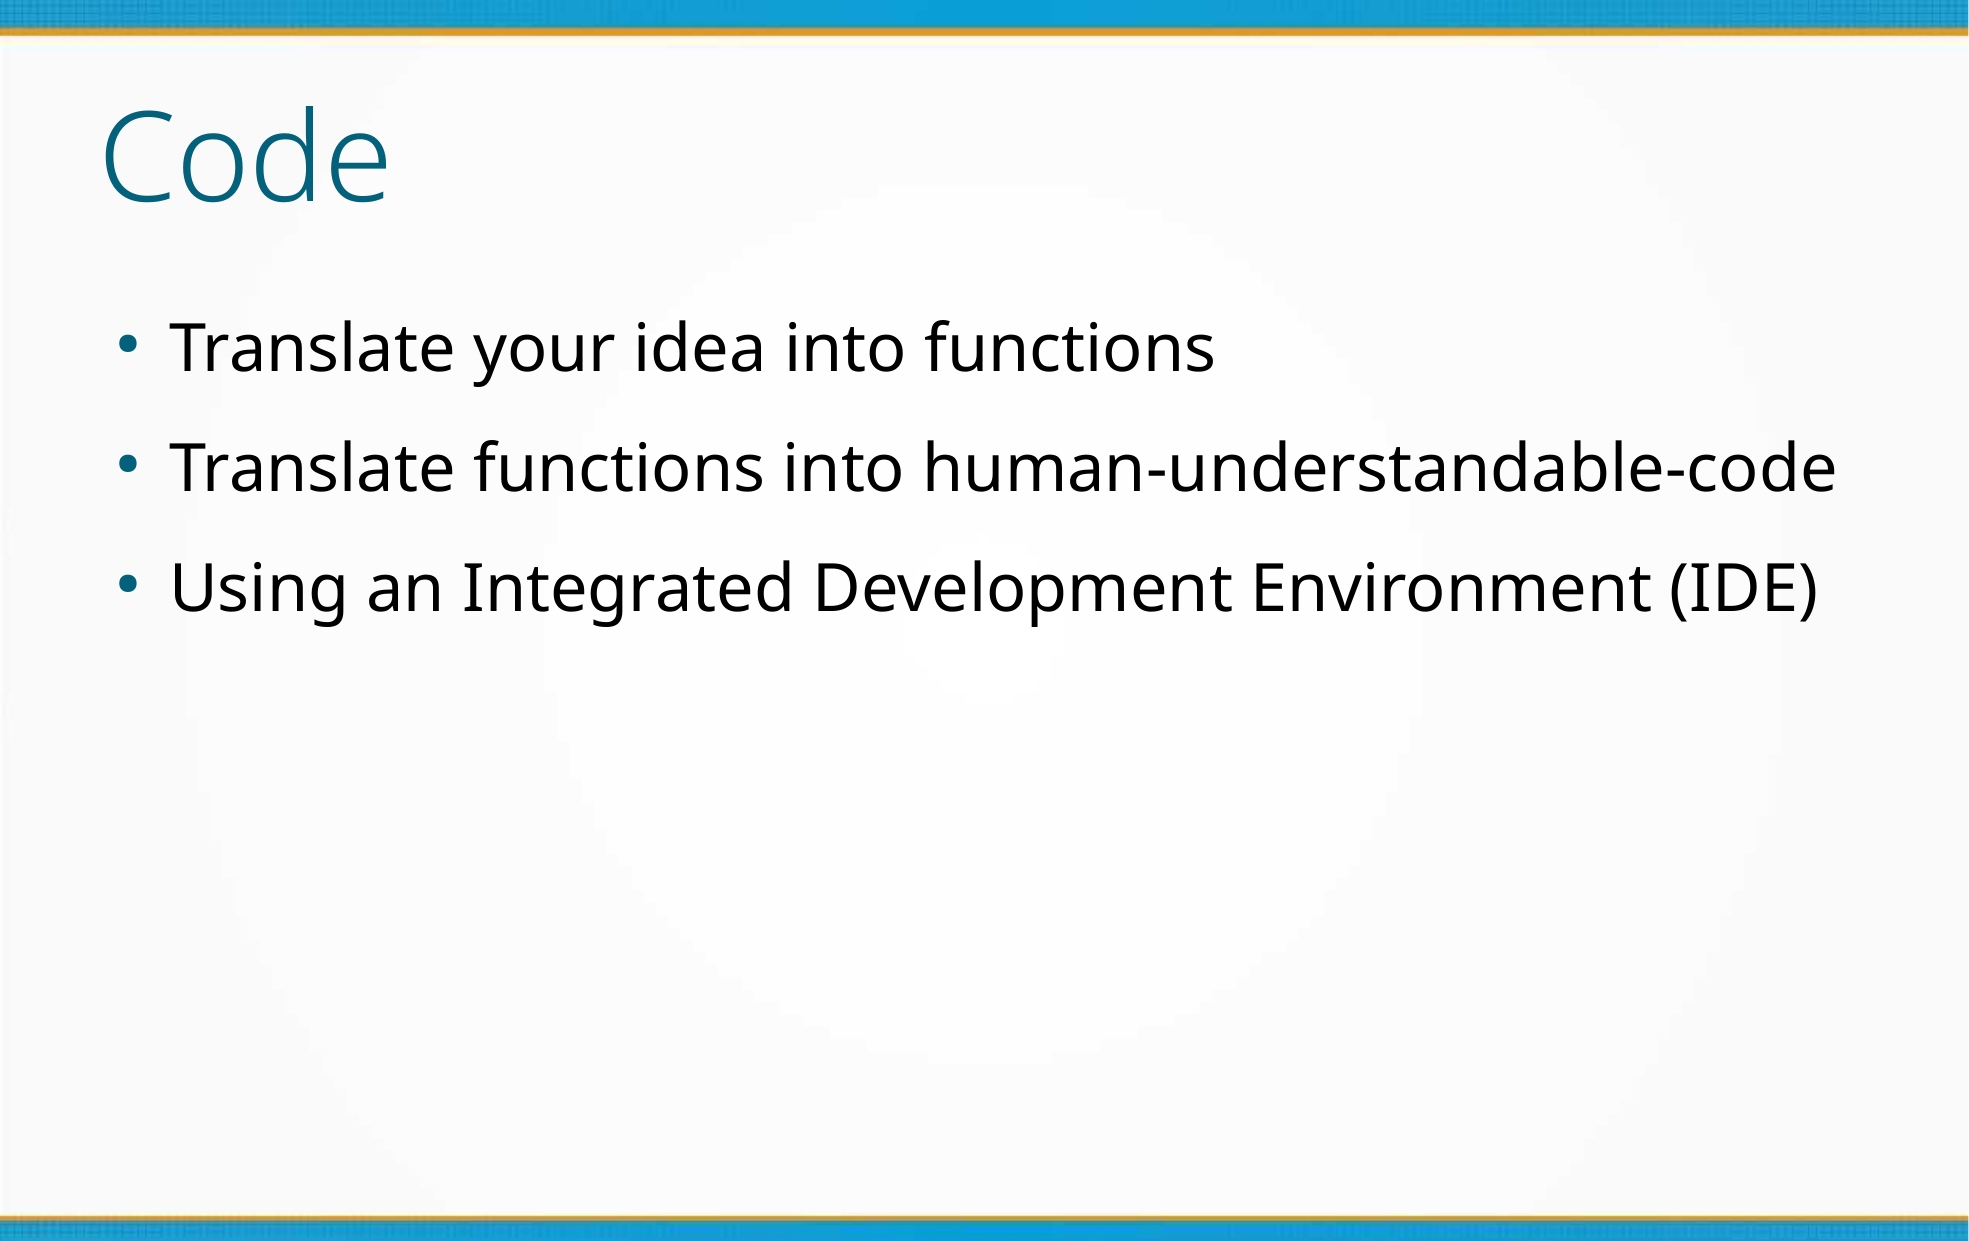

# Code
Translate your idea into functions
Translate functions into human-understandable-code
Using an Integrated Development Environment (IDE)